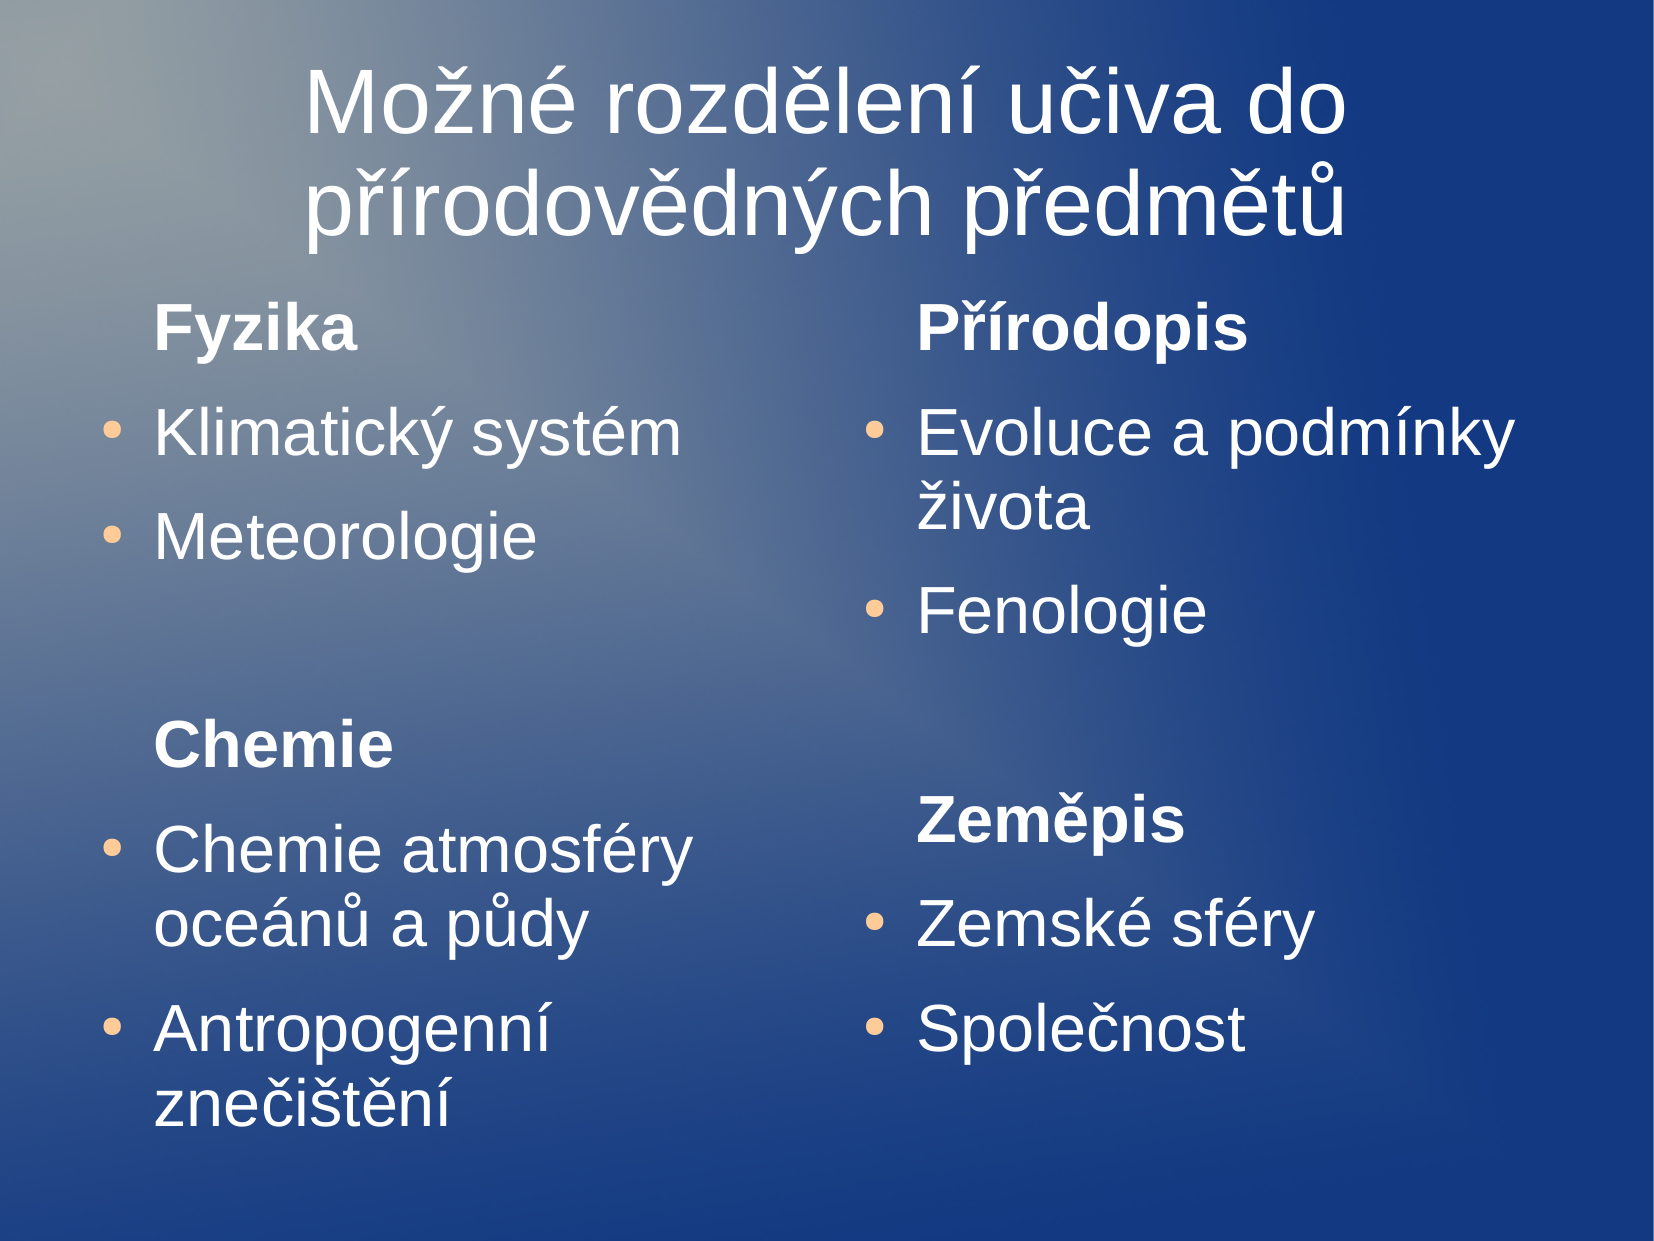

# Možné rozdělení učiva do přírodovědných předmětů
Fyzika
Klimatický systém
Meteorologie
Chemie
Chemie atmosféry oceánů a půdy
Antropogenní znečištění
Přírodopis
Evoluce a podmínky života
Fenologie
Zeměpis
Zemské sféry
Společnost